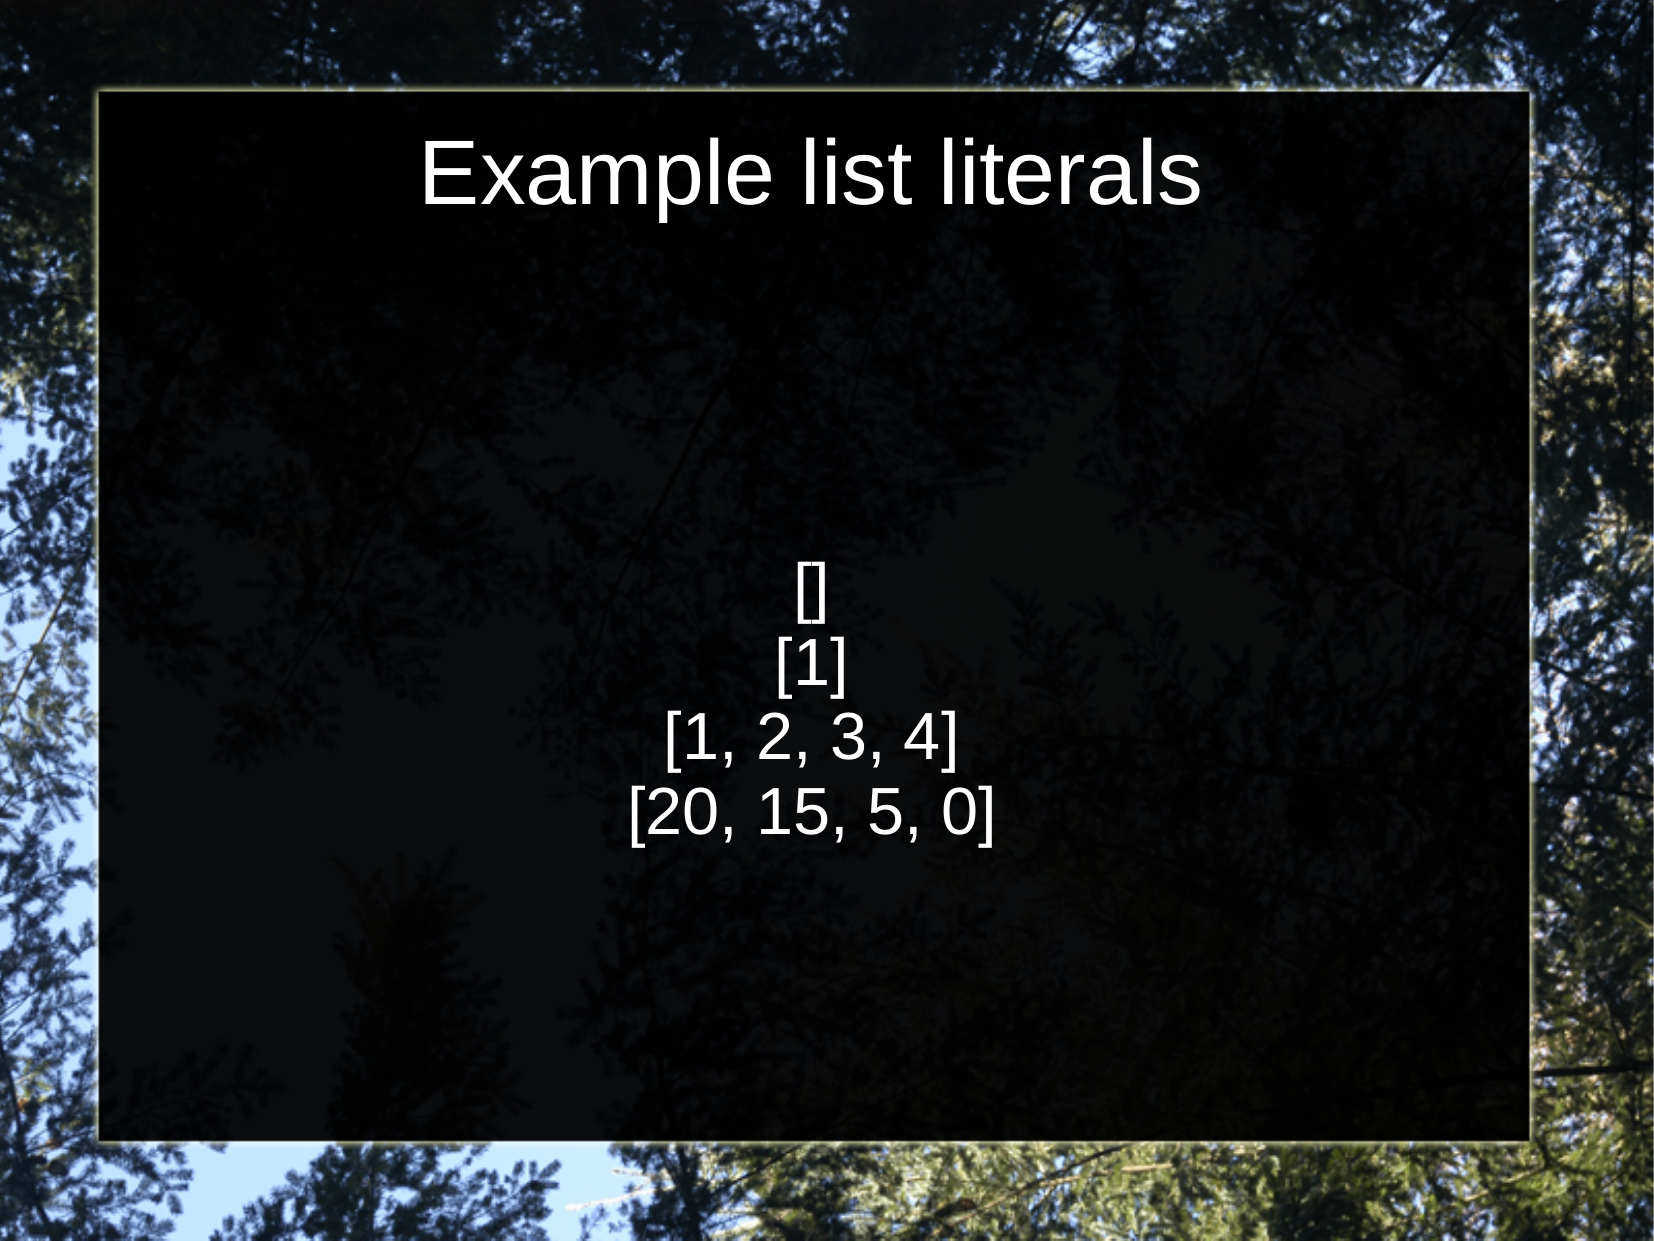

# Example list literals
[]
[1]
[1, 2, 3, 4]
[20, 15, 5, 0]